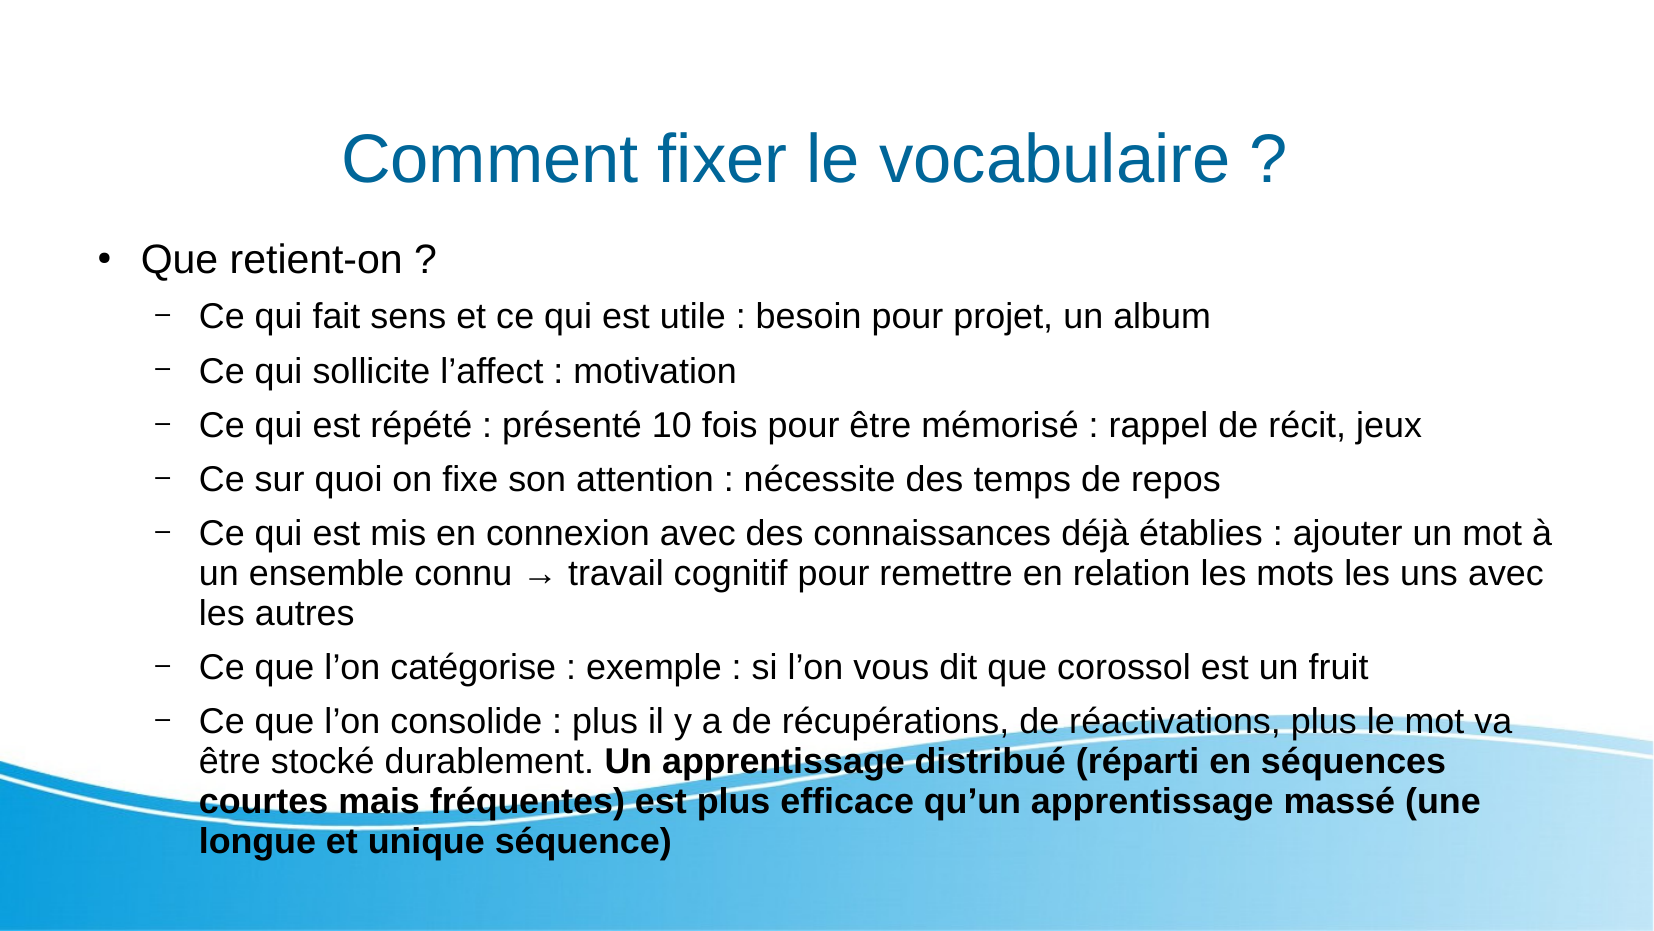

# Comment fixer le vocabulaire ?
Que retient-on ?
Ce qui fait sens et ce qui est utile : besoin pour projet, un album
Ce qui sollicite l’affect : motivation
Ce qui est répété : présenté 10 fois pour être mémorisé : rappel de récit, jeux
Ce sur quoi on fixe son attention : nécessite des temps de repos
Ce qui est mis en connexion avec des connaissances déjà établies : ajouter un mot à un ensemble connu → travail cognitif pour remettre en relation les mots les uns avec les autres
Ce que l’on catégorise : exemple : si l’on vous dit que corossol est un fruit
Ce que l’on consolide : plus il y a de récupérations, de réactivations, plus le mot va être stocké durablement. Un apprentissage distribué (réparti en séquences courtes mais fréquentes) est plus efficace qu’un apprentissage massé (une longue et unique séquence)